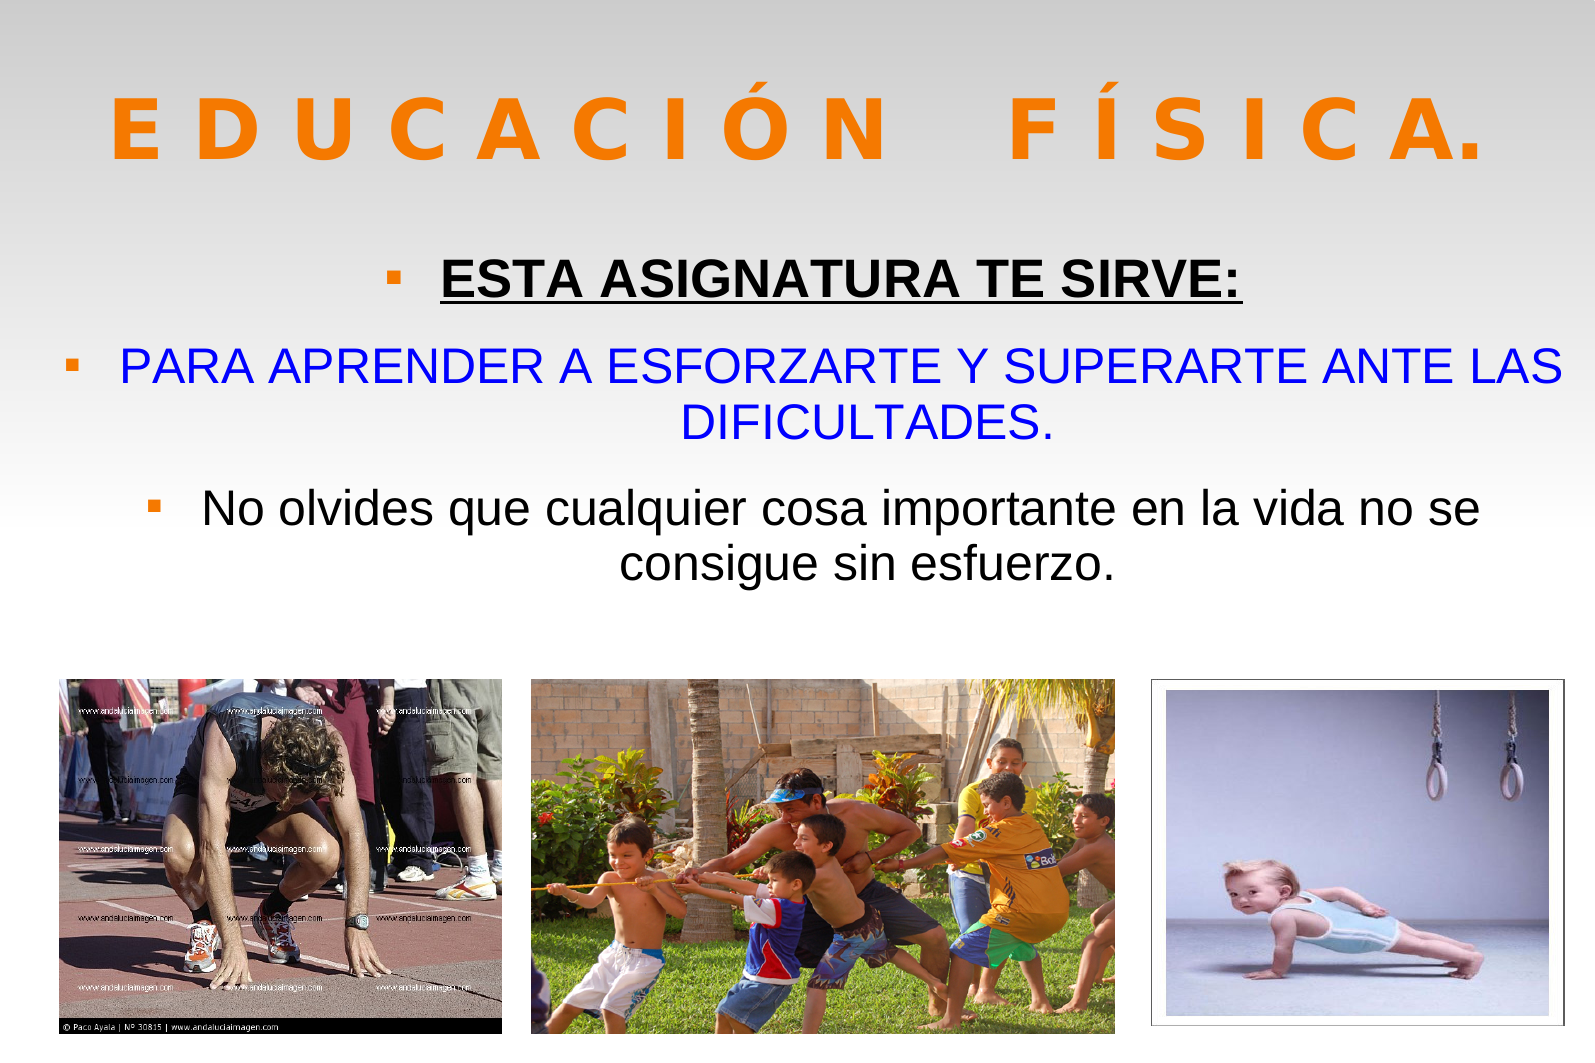

# E D U C A C I Ó N F Í S I C A.
ESTA ASIGNATURA TE SIRVE:
PARA APRENDER A ESFORZARTE Y SUPERARTE ANTE LAS DIFICULTADES.
No olvides que cualquier cosa importante en la vida no se consigue sin esfuerzo.